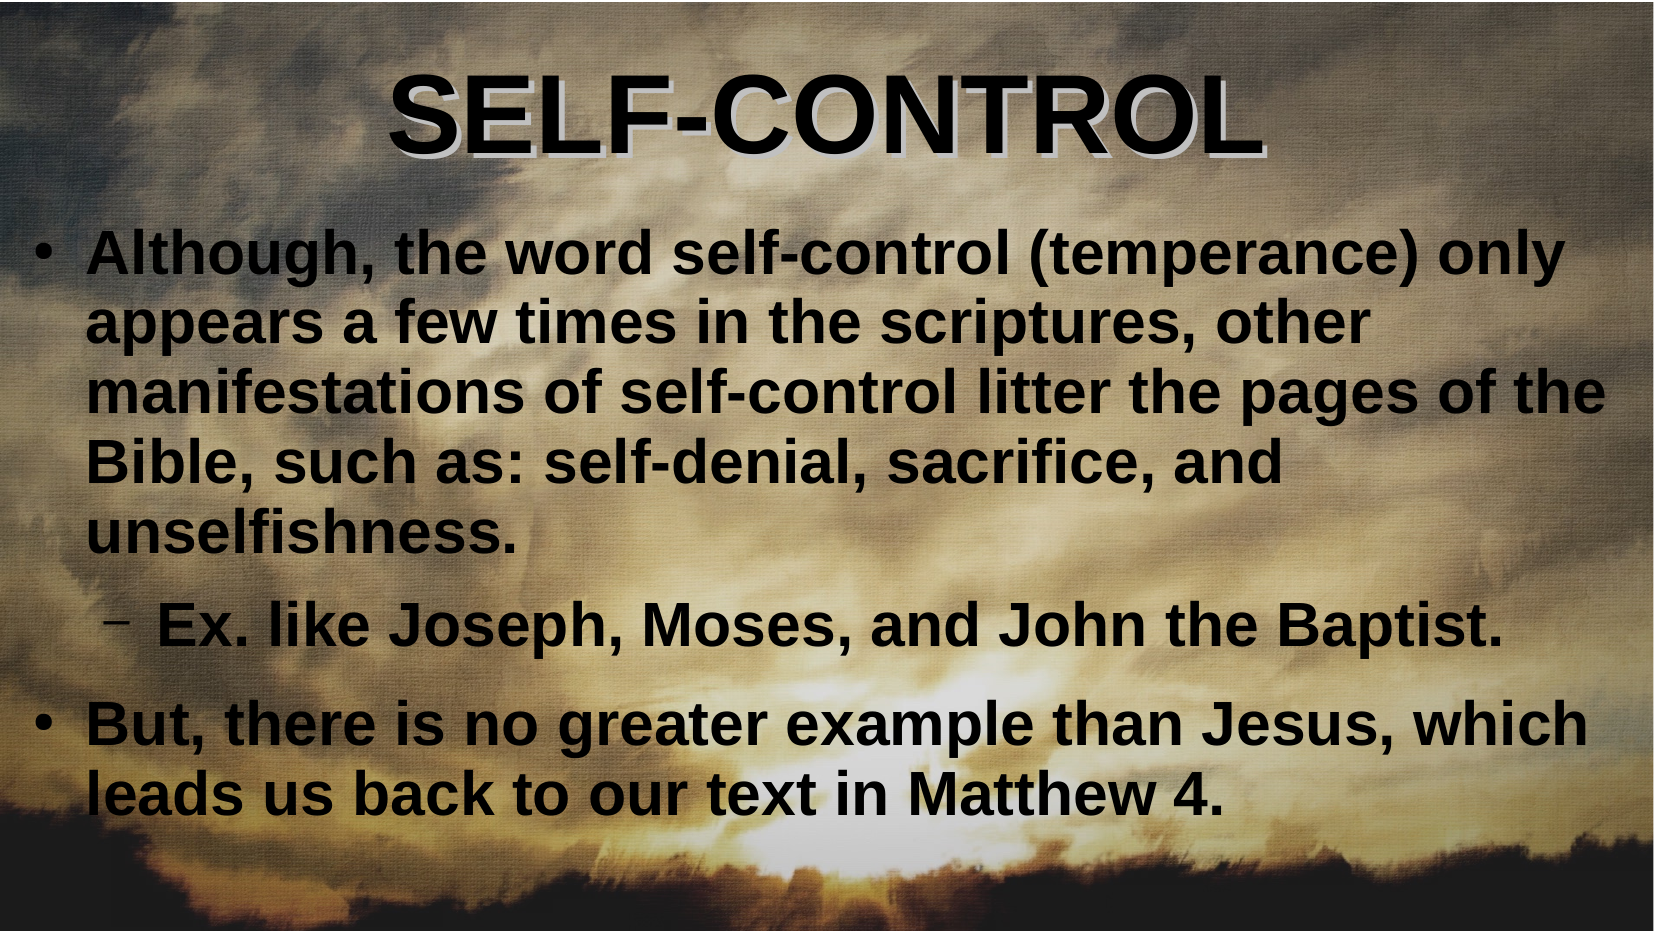

# SELF-CONTROL
Although, the word self-control (temperance) only appears a few times in the scriptures, other manifestations of self-control litter the pages of the Bible, such as: self-denial, sacrifice, and unselfishness.
Ex. like Joseph, Moses, and John the Baptist.
But, there is no greater example than Jesus, which leads us back to our text in Matthew 4.